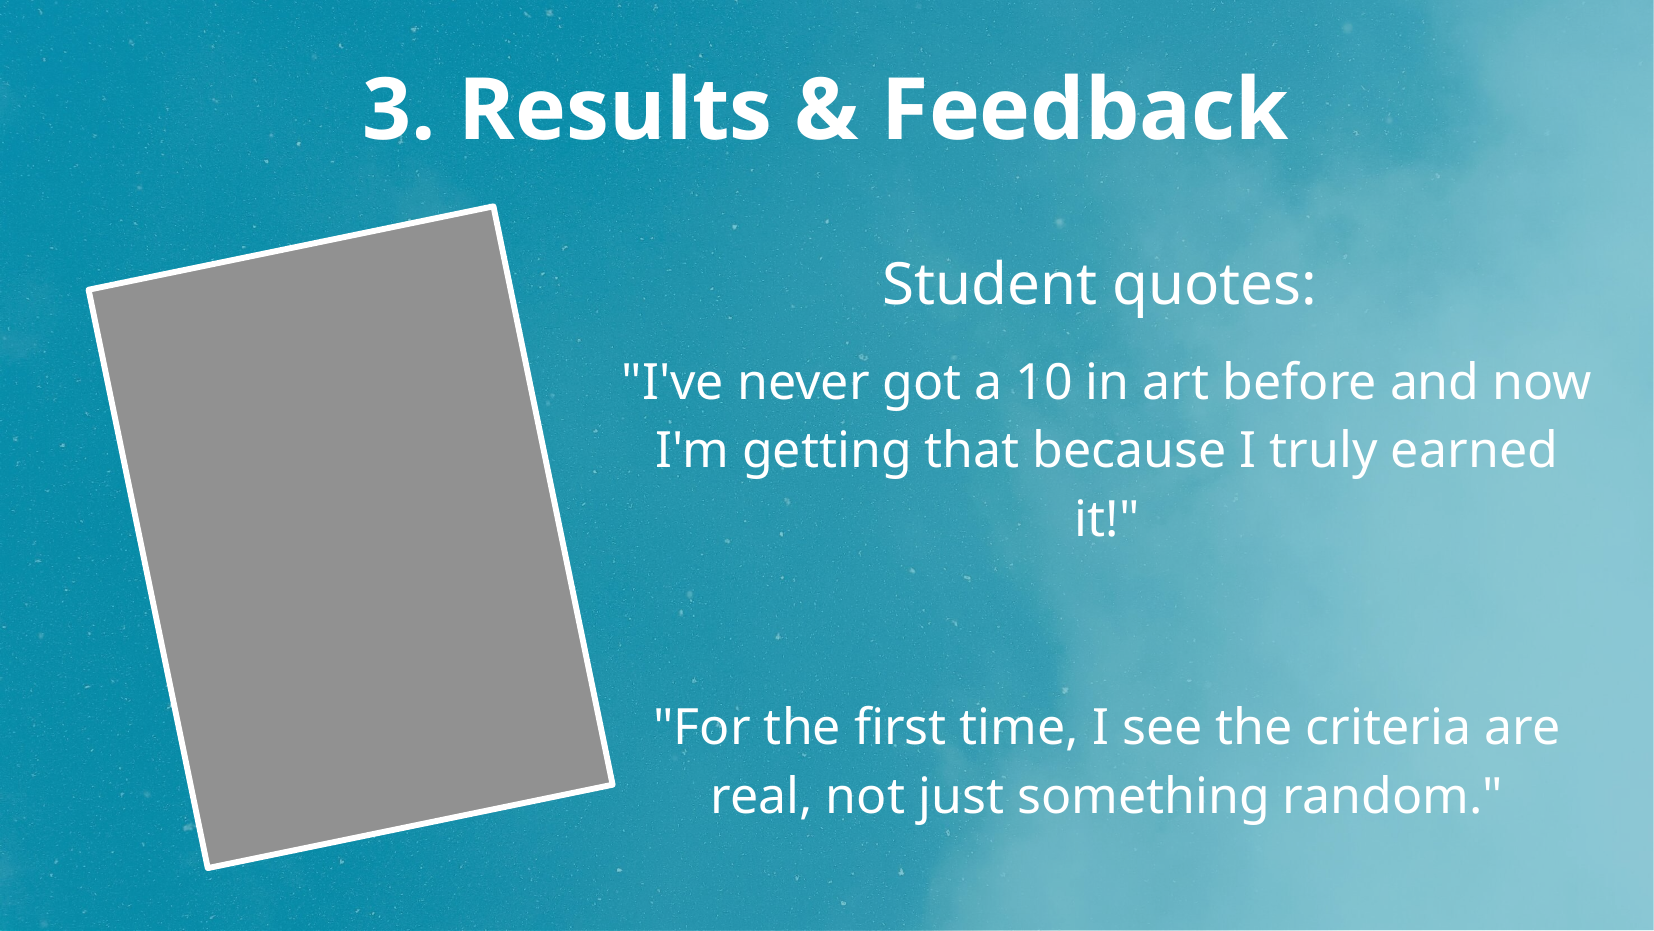

# 3. Results & Feedback
Student quotes:
"I've never got a 10 in art before and now I'm getting that because I truly earned it!"
"For the first time, I see the criteria are real, not just something random."